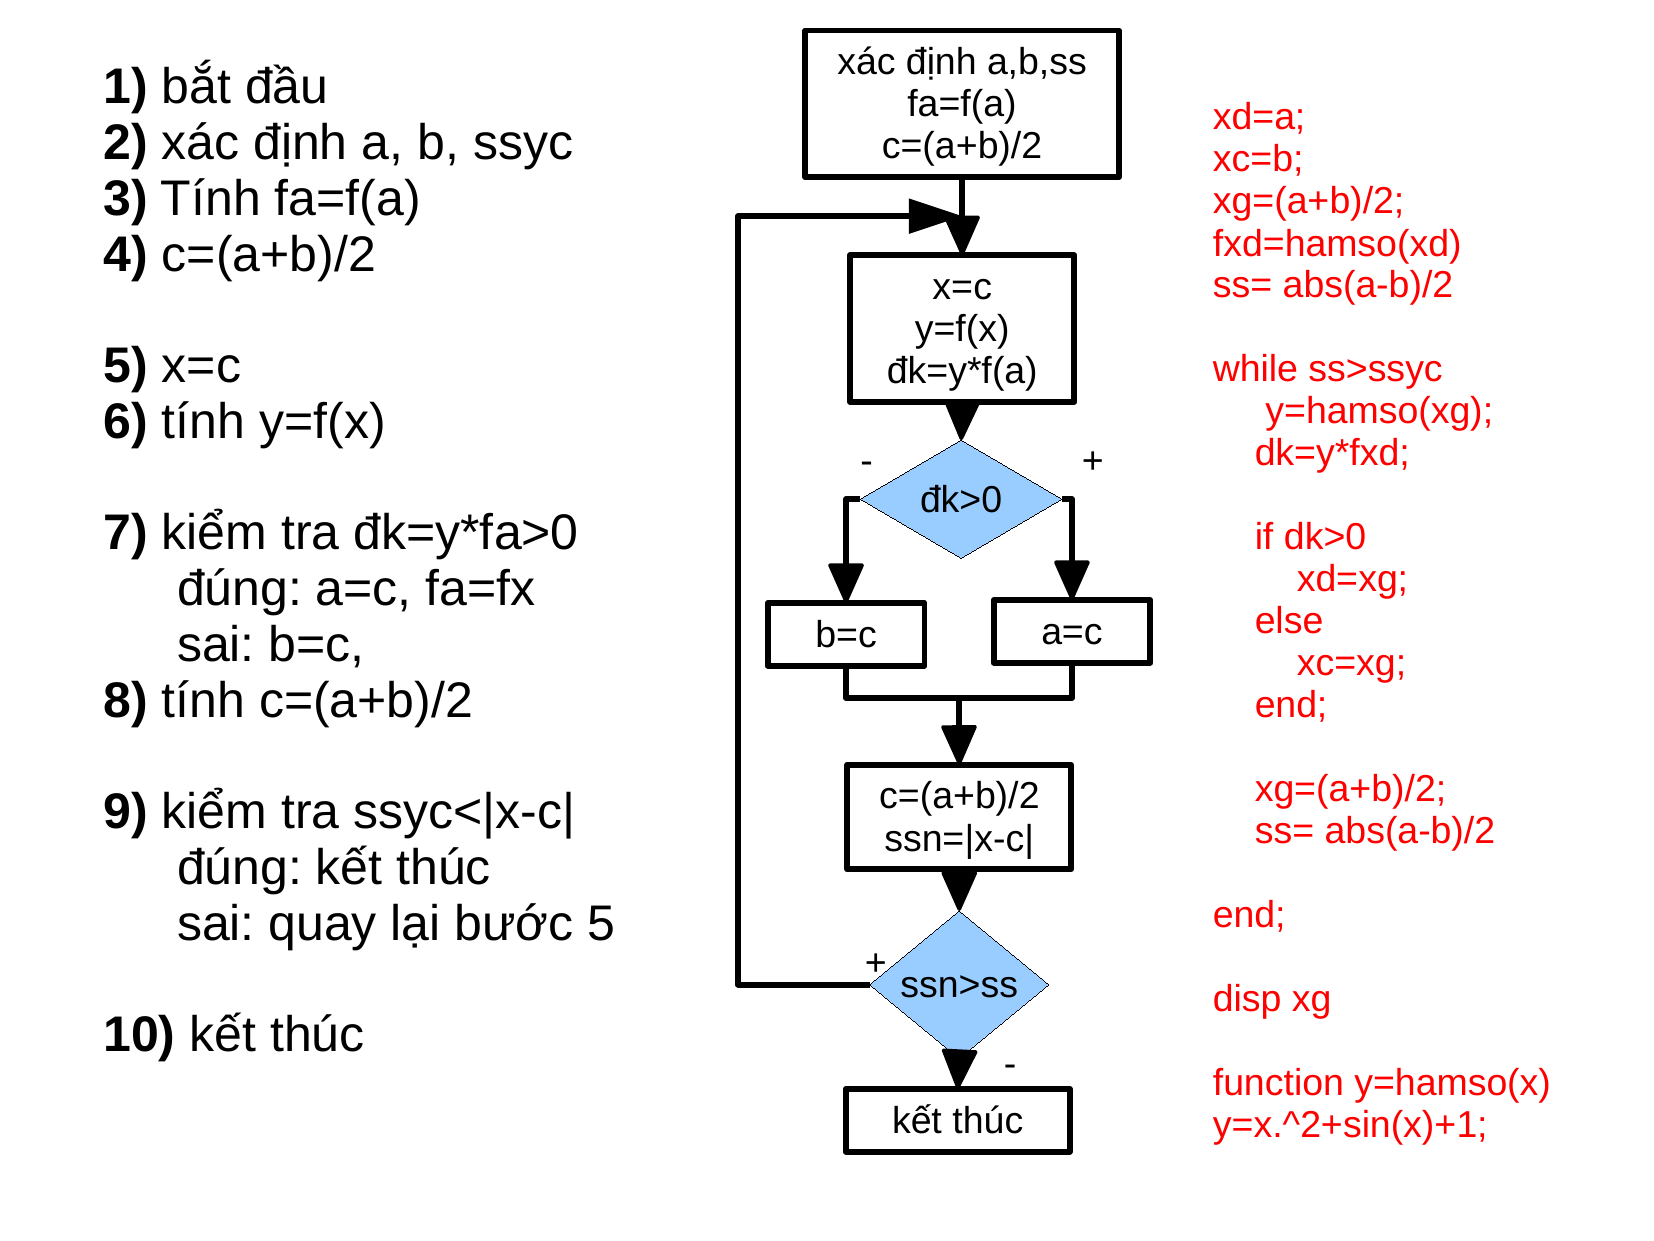

xác định a,b,ss
fa=f(a) c=(a+b)/2
x=c
y=f(x)
đk=y*f(a)
-
+
đk>0
a=c
b=c
c=(a+b)/2
ssn=|x-c|
ssn>ss
+
-
kết thúc
1) bắt đầu
2) xác định a, b, ssyc
3) Tính fa=f(a)
4) c=(a+b)/2
5) x=c
6) tính y=f(x)
7) kiểm tra đk=y*fa>0
	đúng: a=c, fa=fx
	sai: b=c,
8) tính c=(a+b)/2
9) kiểm tra ssyc<|x-c|
	đúng: kết thúc
	sai: quay lại bước 5
10) kết thúc
xd=a;
xc=b;
xg=(a+b)/2;
fxd=hamso(xd)
ss= abs(a-b)/2
while ss>ssyc
 y=hamso(xg);
 dk=y*fxd;
 if dk>0
 xd=xg;
 else
 xc=xg;
 end;
 xg=(a+b)/2;
 ss= abs(a-b)/2
end;
disp xg
function y=hamso(x)
y=x.^2+sin(x)+1;